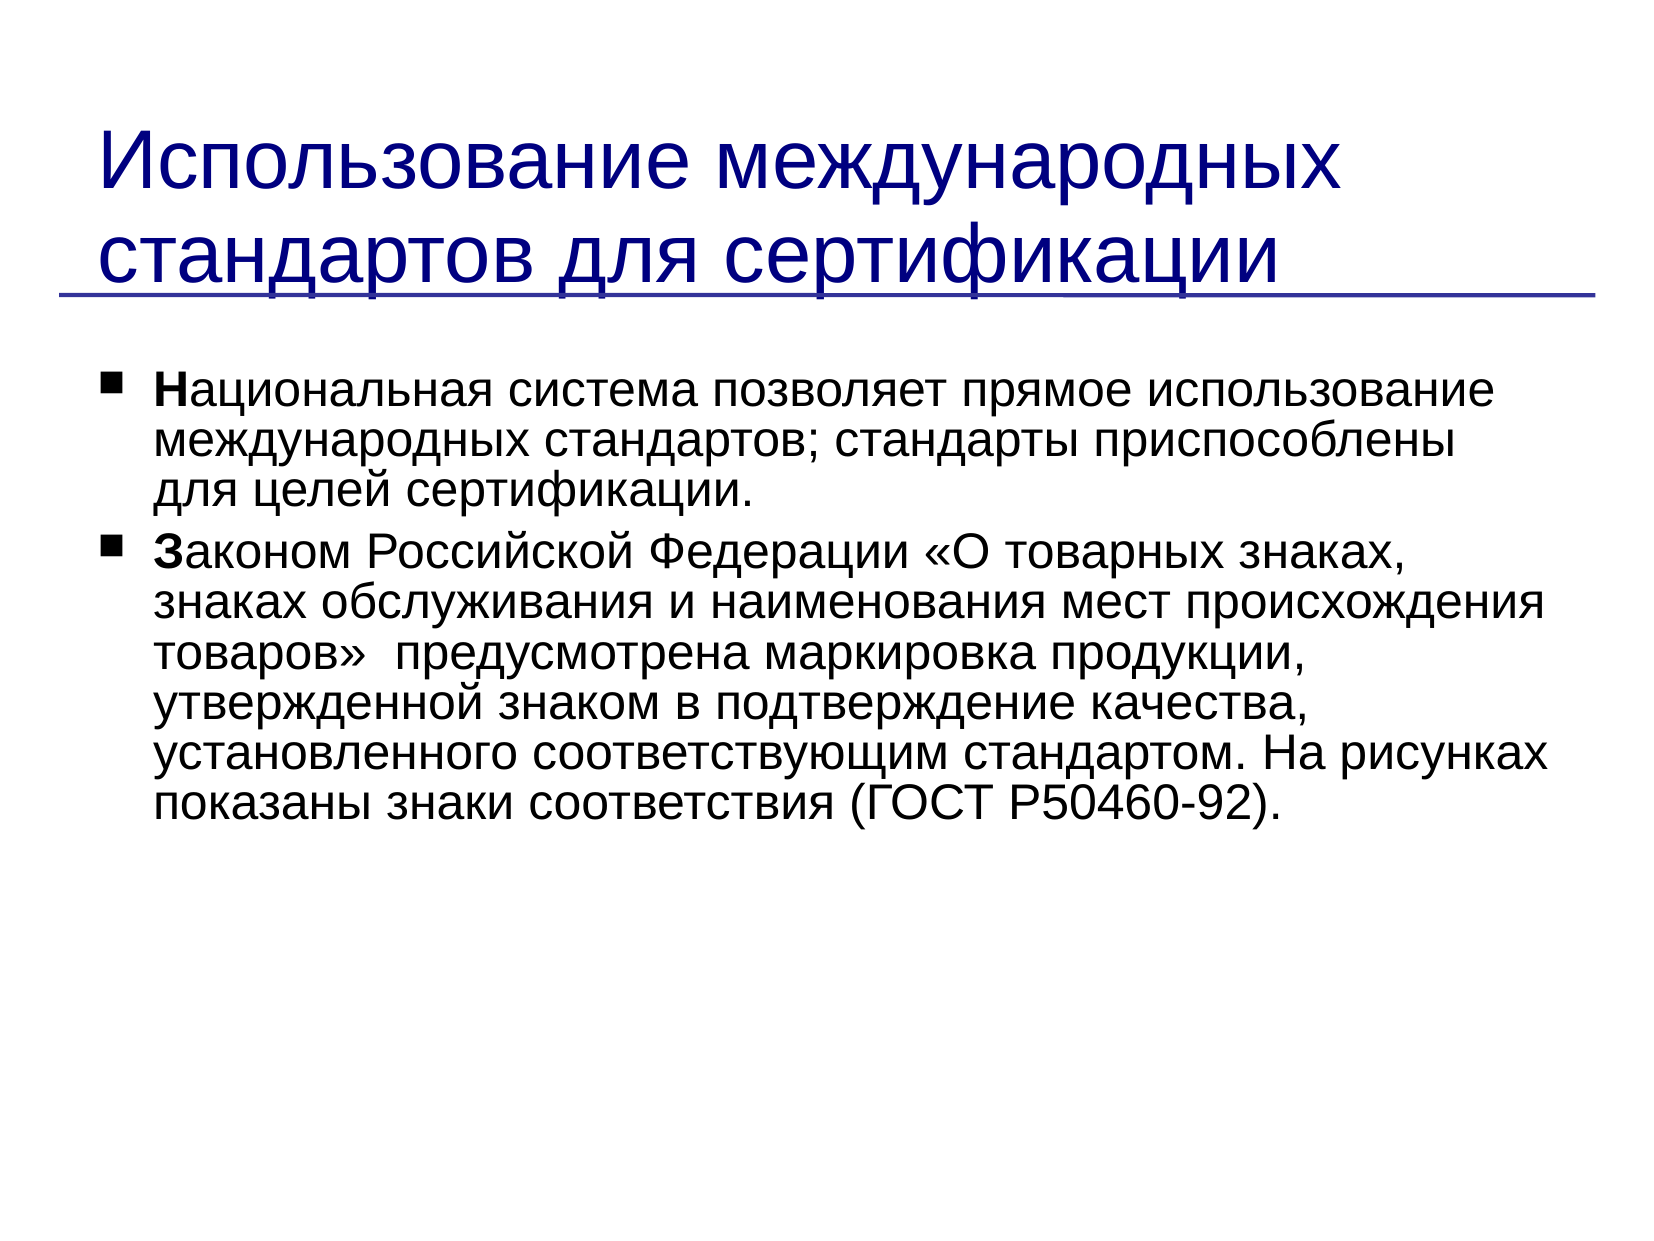

# Использование международных стандартов для сертификации
Национальная система позволяет прямое использование международных стандартов; стандарты приспособлены для целей сертификации.
Законом Российской Федерации «О товарных знаках, знаках обслуживания и наименования мест происхождения товаров» предусмотрена маркировка продукции, утвержденной знаком в подтверждение качества, установленного соответствующим стандартом. На рисунках показаны знаки соответствия (ГОСТ Р50460-92).